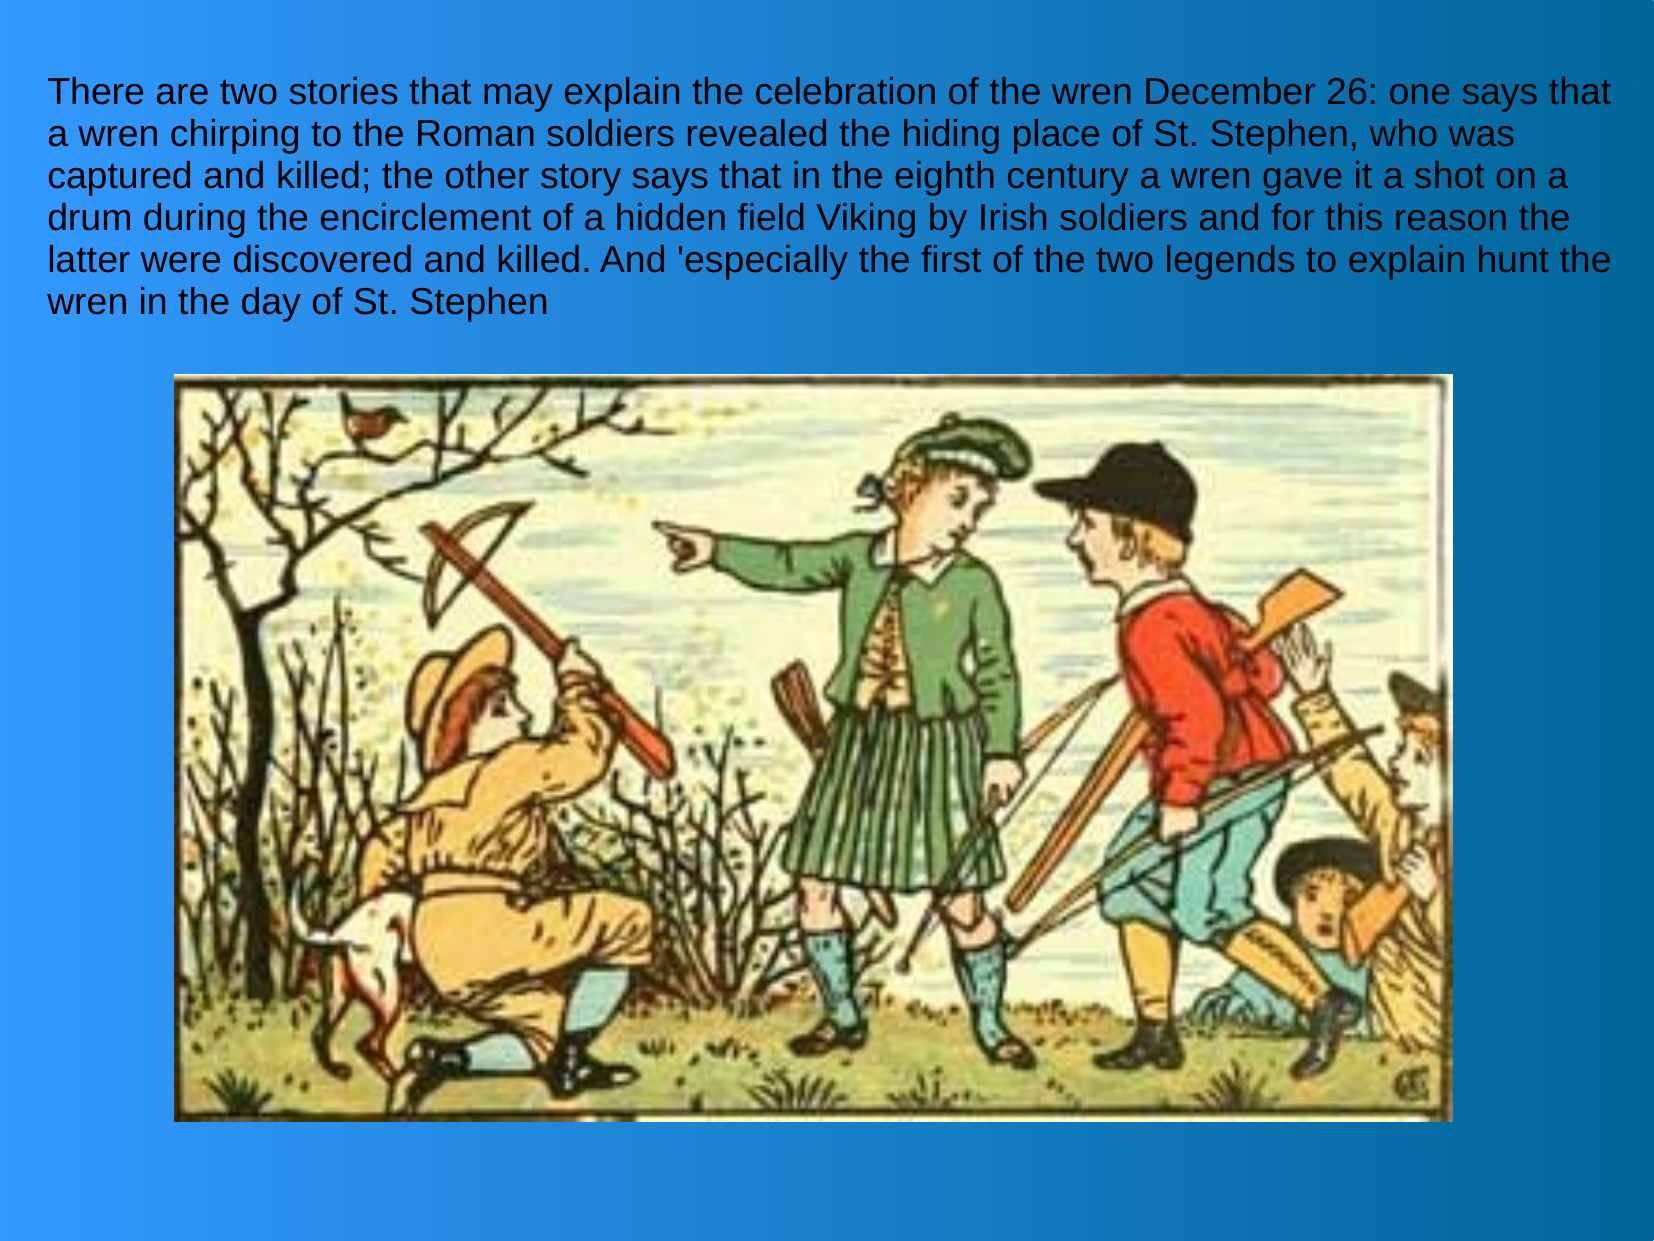

# There are two stories that may explain the celebration of the wren December 26: one says that a wren chirping to the Roman soldiers revealed the hiding place of St. Stephen, who was captured and killed; the other story says that in the eighth century a wren gave it a shot on a drum during the encirclement of a hidden field Viking by Irish soldiers and for this reason the latter were discovered and killed. And 'especially the first of the two legends to explain hunt the wren in the day of St. Stephen